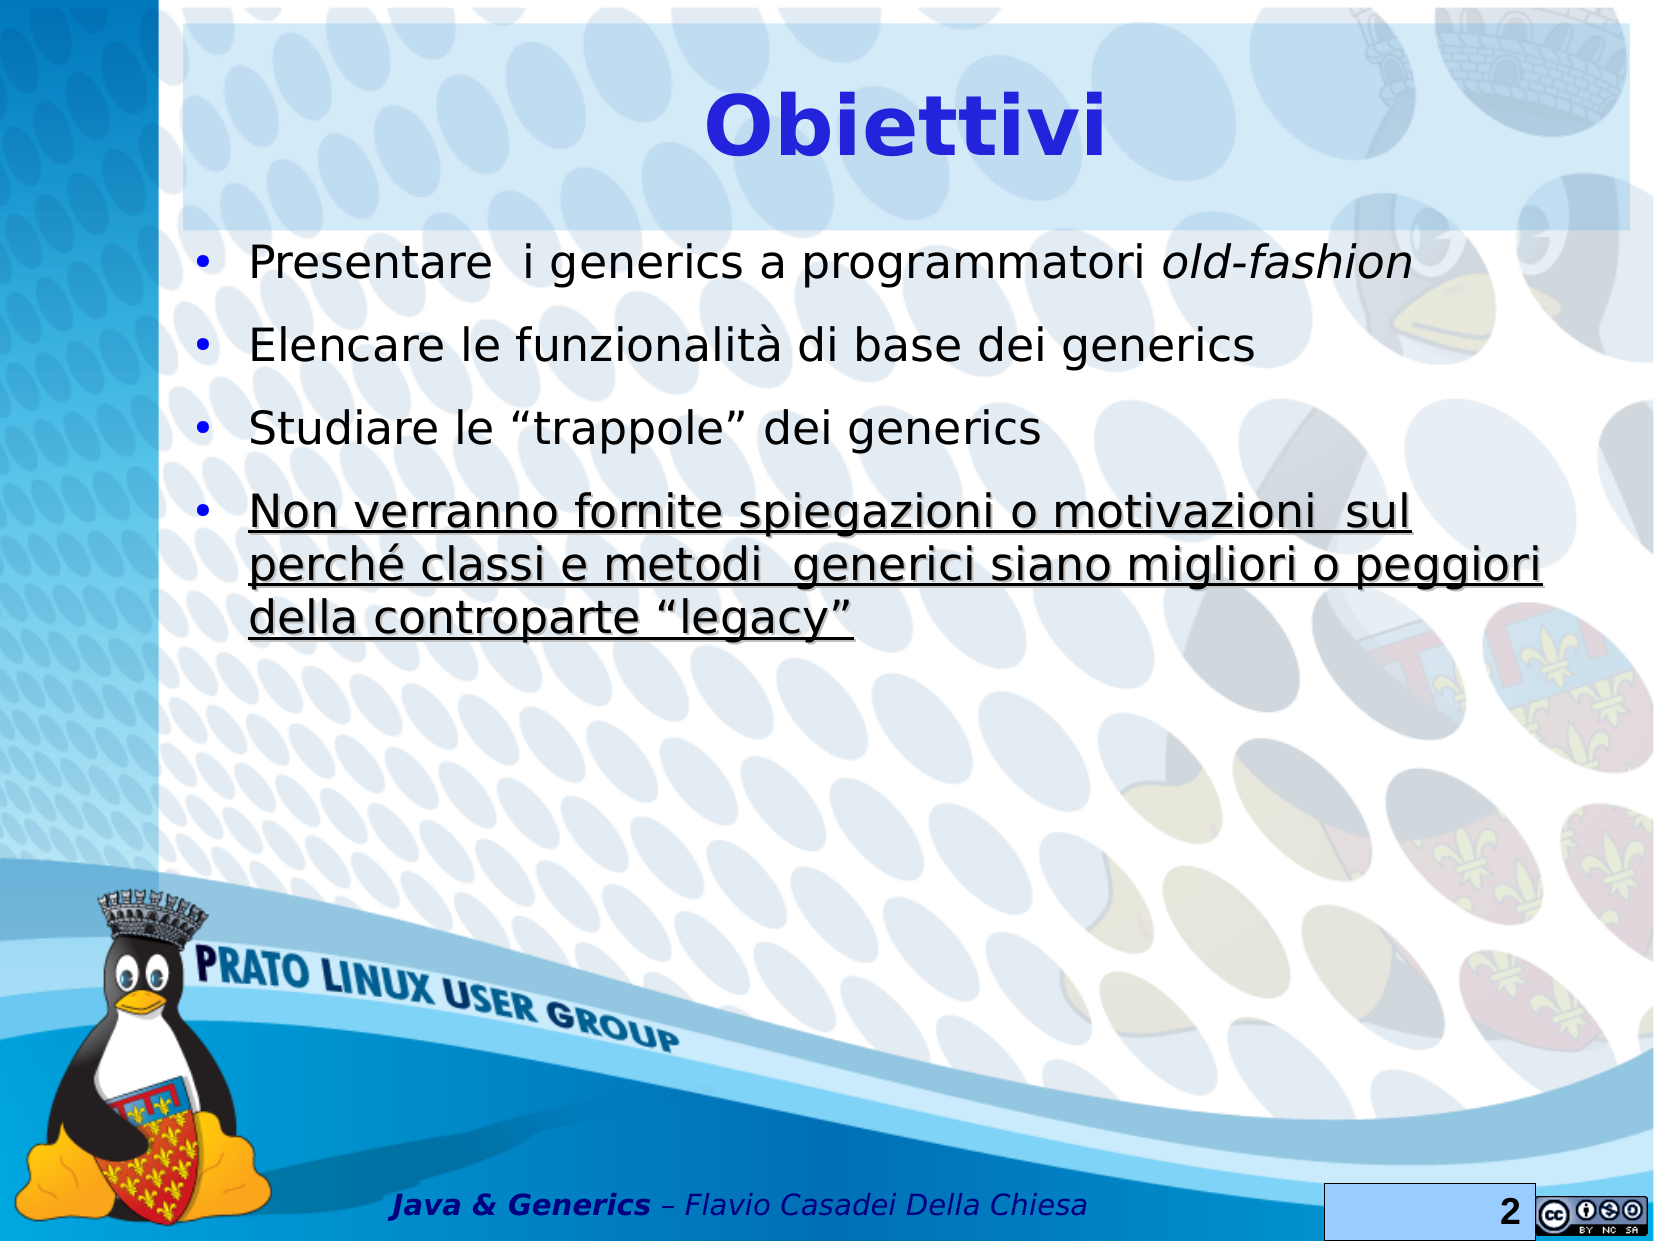

# Obiettivi
Presentare i generics a programmatori old-fashion
Elencare le funzionalità di base dei generics
Studiare le “trappole” dei generics
Non verranno fornite spiegazioni o motivazioni sul perché classi e metodi generici siano migliori o peggiori della controparte “legacy”